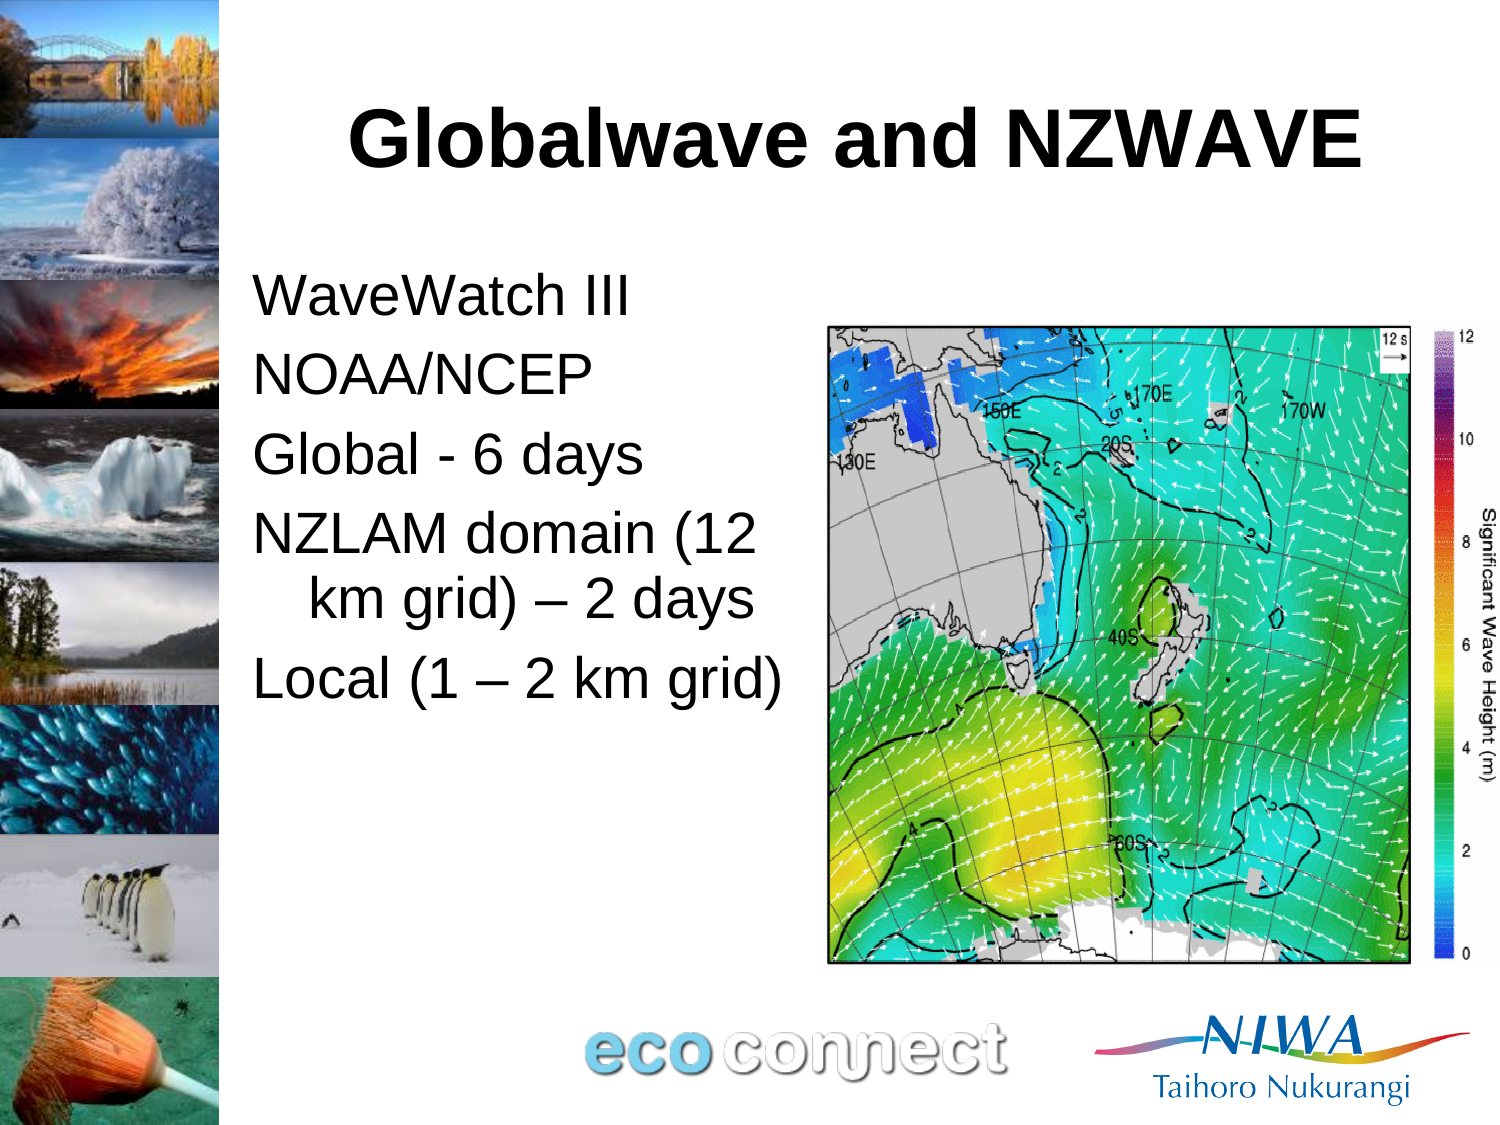

# Globalwave and NZWAVE
WaveWatch III
NOAA/NCEP
Global - 6 days
NZLAM domain (12 km grid) – 2 days
Local (1 – 2 km grid)